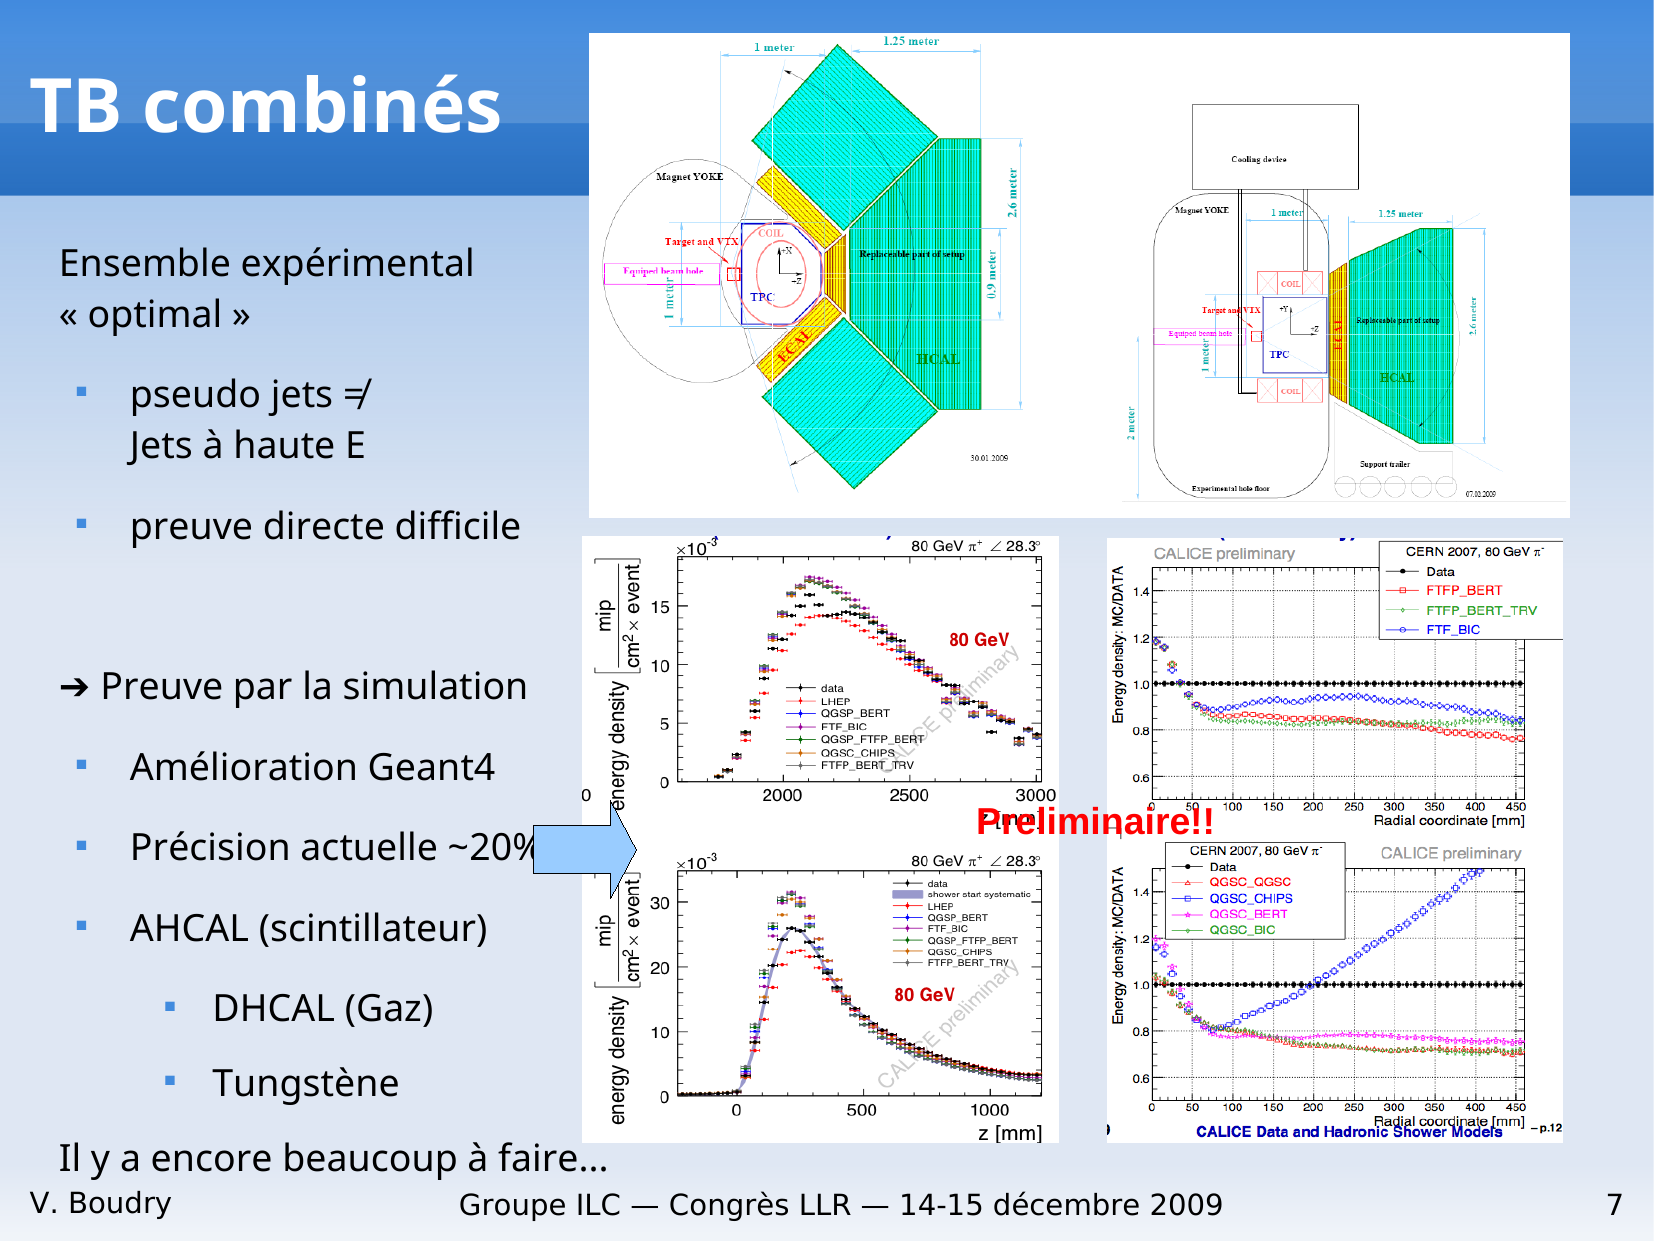

# TB combinés
Ensemble expérimental « optimal »
pseudo jets ≠
Jets à haute E
preuve directe difficile
➔ Preuve par la simulation
Amélioration Geant4
Précision actuelle ~20%
AHCAL (scintillateur)
DHCAL (Gaz)
Tungstène
Il y a encore beaucoup à faire...
Preliminaire!!
Groupe ILC — Congrès LLR — 14-15 décembre 2009
7